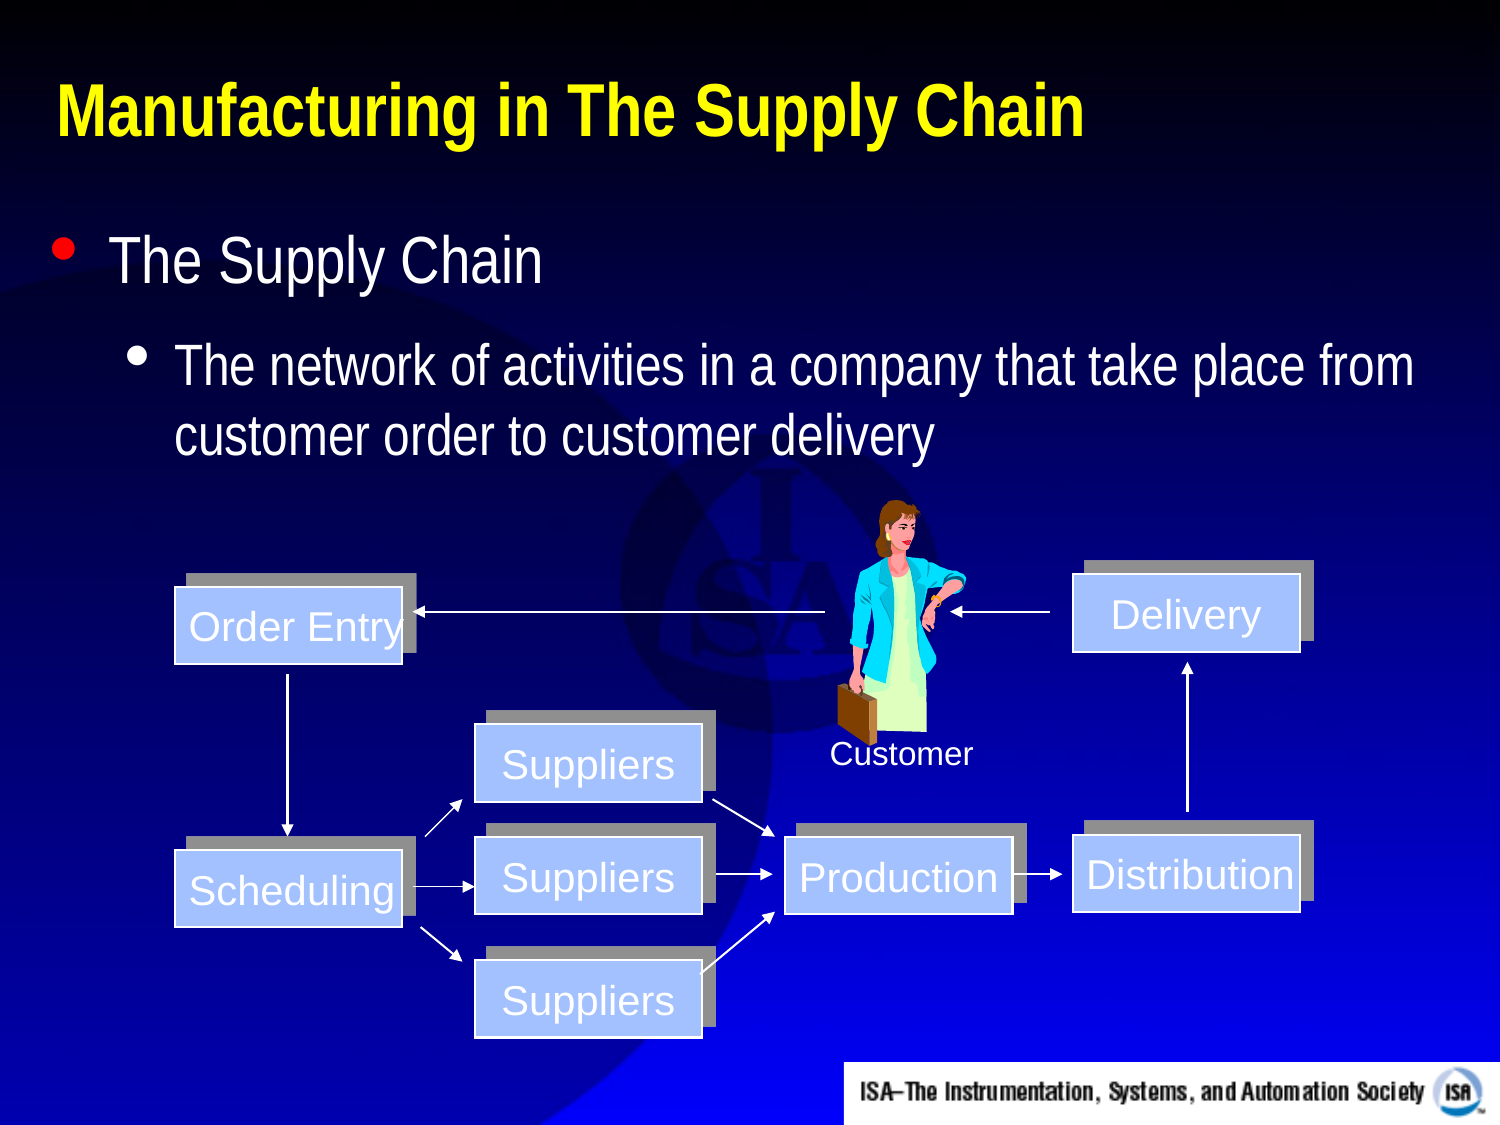

# Manufacturing in The Supply Chain
The Supply Chain
The network of activities in a company that take place from customer order to customer delivery
Delivery
Suppliers
Distribution
Suppliers
Production
Scheduling
Suppliers
Order Entry
Customer